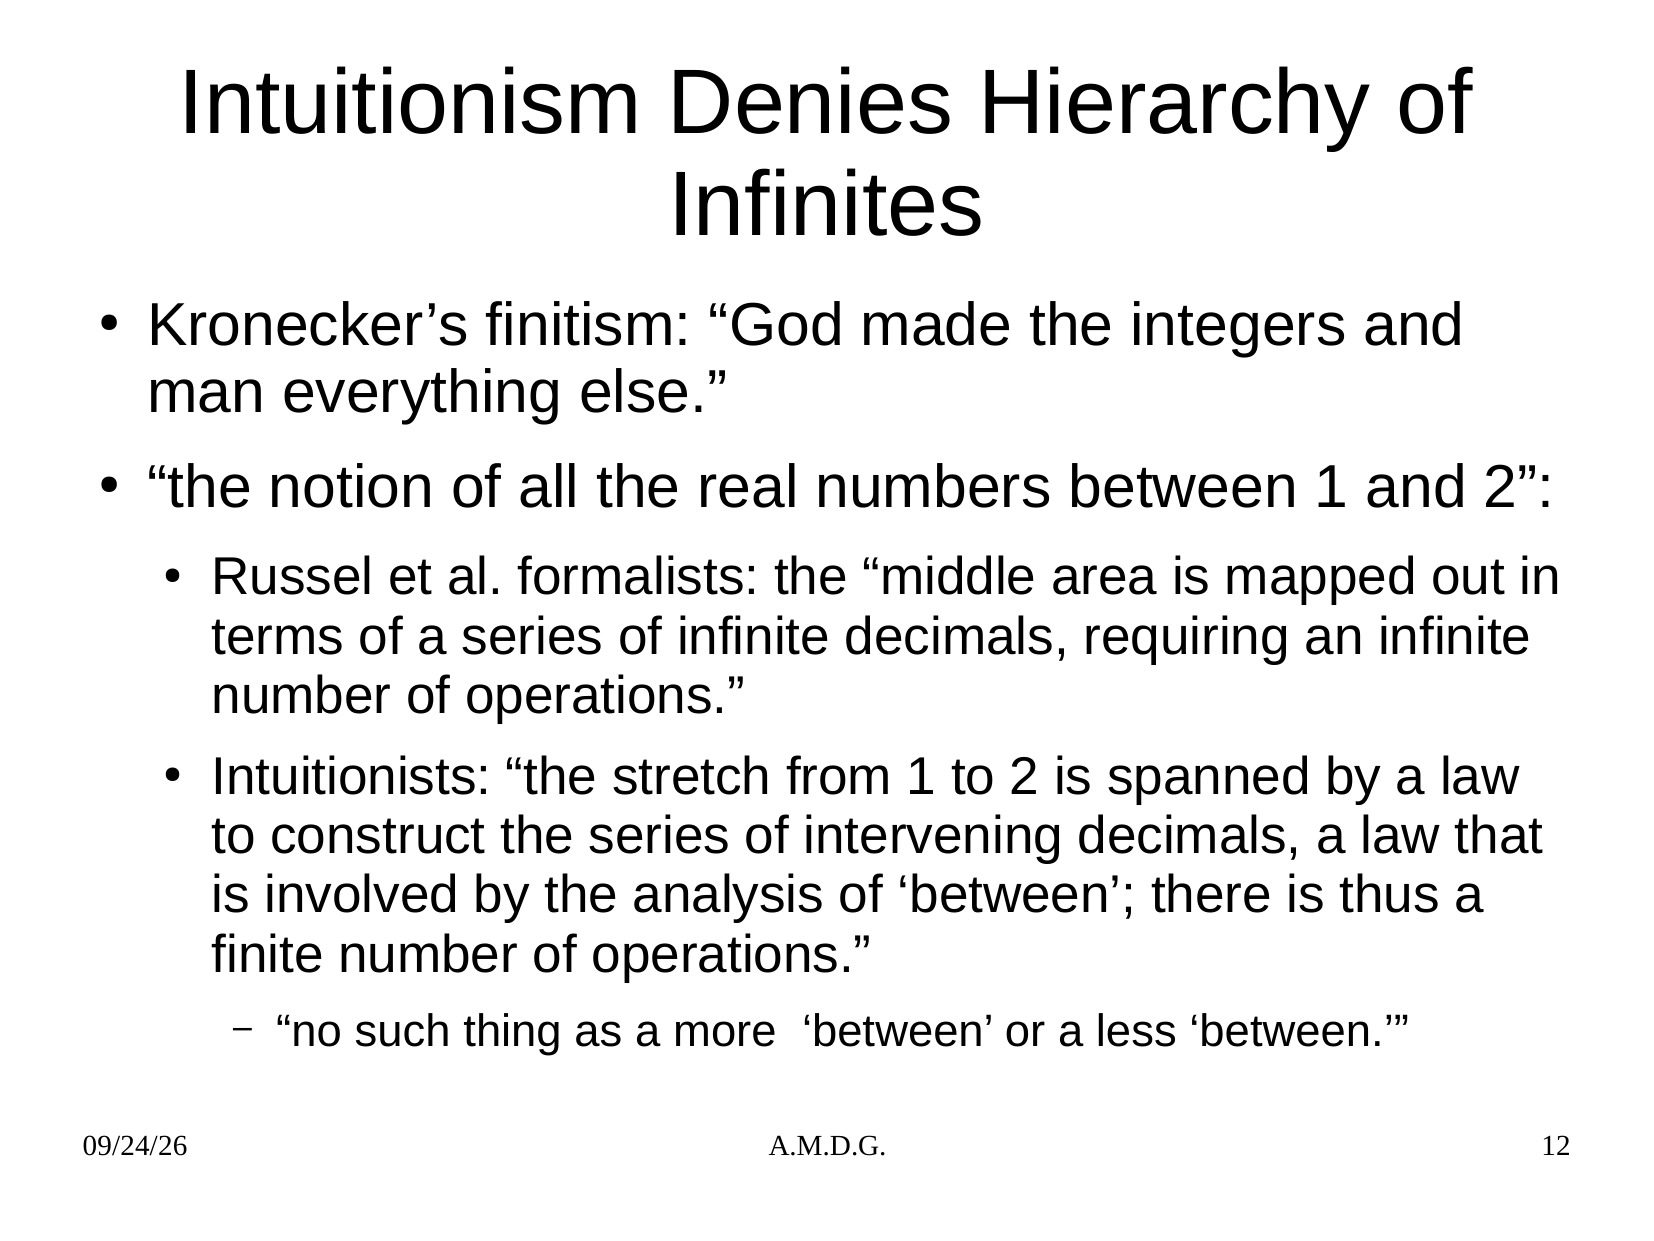

# Intuitionism Denies Hierarchy of Infinites
Kronecker’s finitism: “God made the integers and man everything else.”
“the notion of all the real numbers between 1 and 2”:
Russel et al. formalists: the “middle area is mapped out in terms of a series of infinite decimals, requiring an infinite number of operations.”
Intuitionists: “the stretch from 1 to 2 is spanned by a law to construct the series of intervening decimals, a law that is involved by the analysis of ‘between’; there is thus a finite number of operations.”
“no such thing as a more ‘between’ or a less ‘between.’”
A.M.D.G.
12